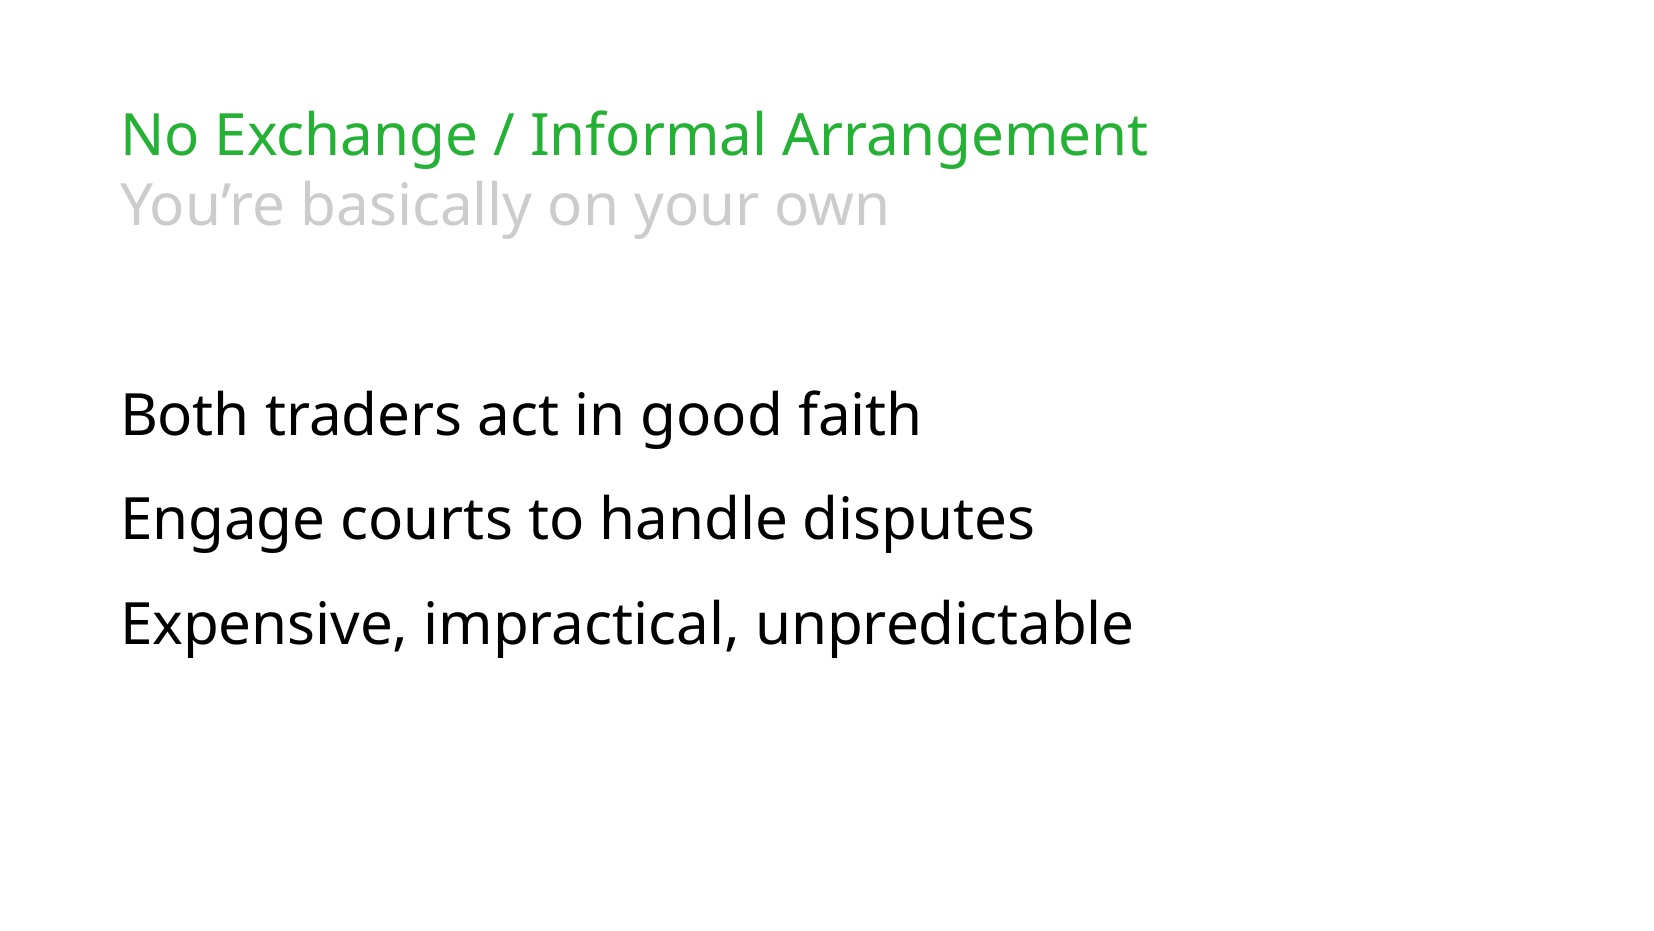

No Exchange / Informal Arrangement
You’re basically on your own
Both traders act in good faith
Engage courts to handle disputes
Expensive, impractical, unpredictable